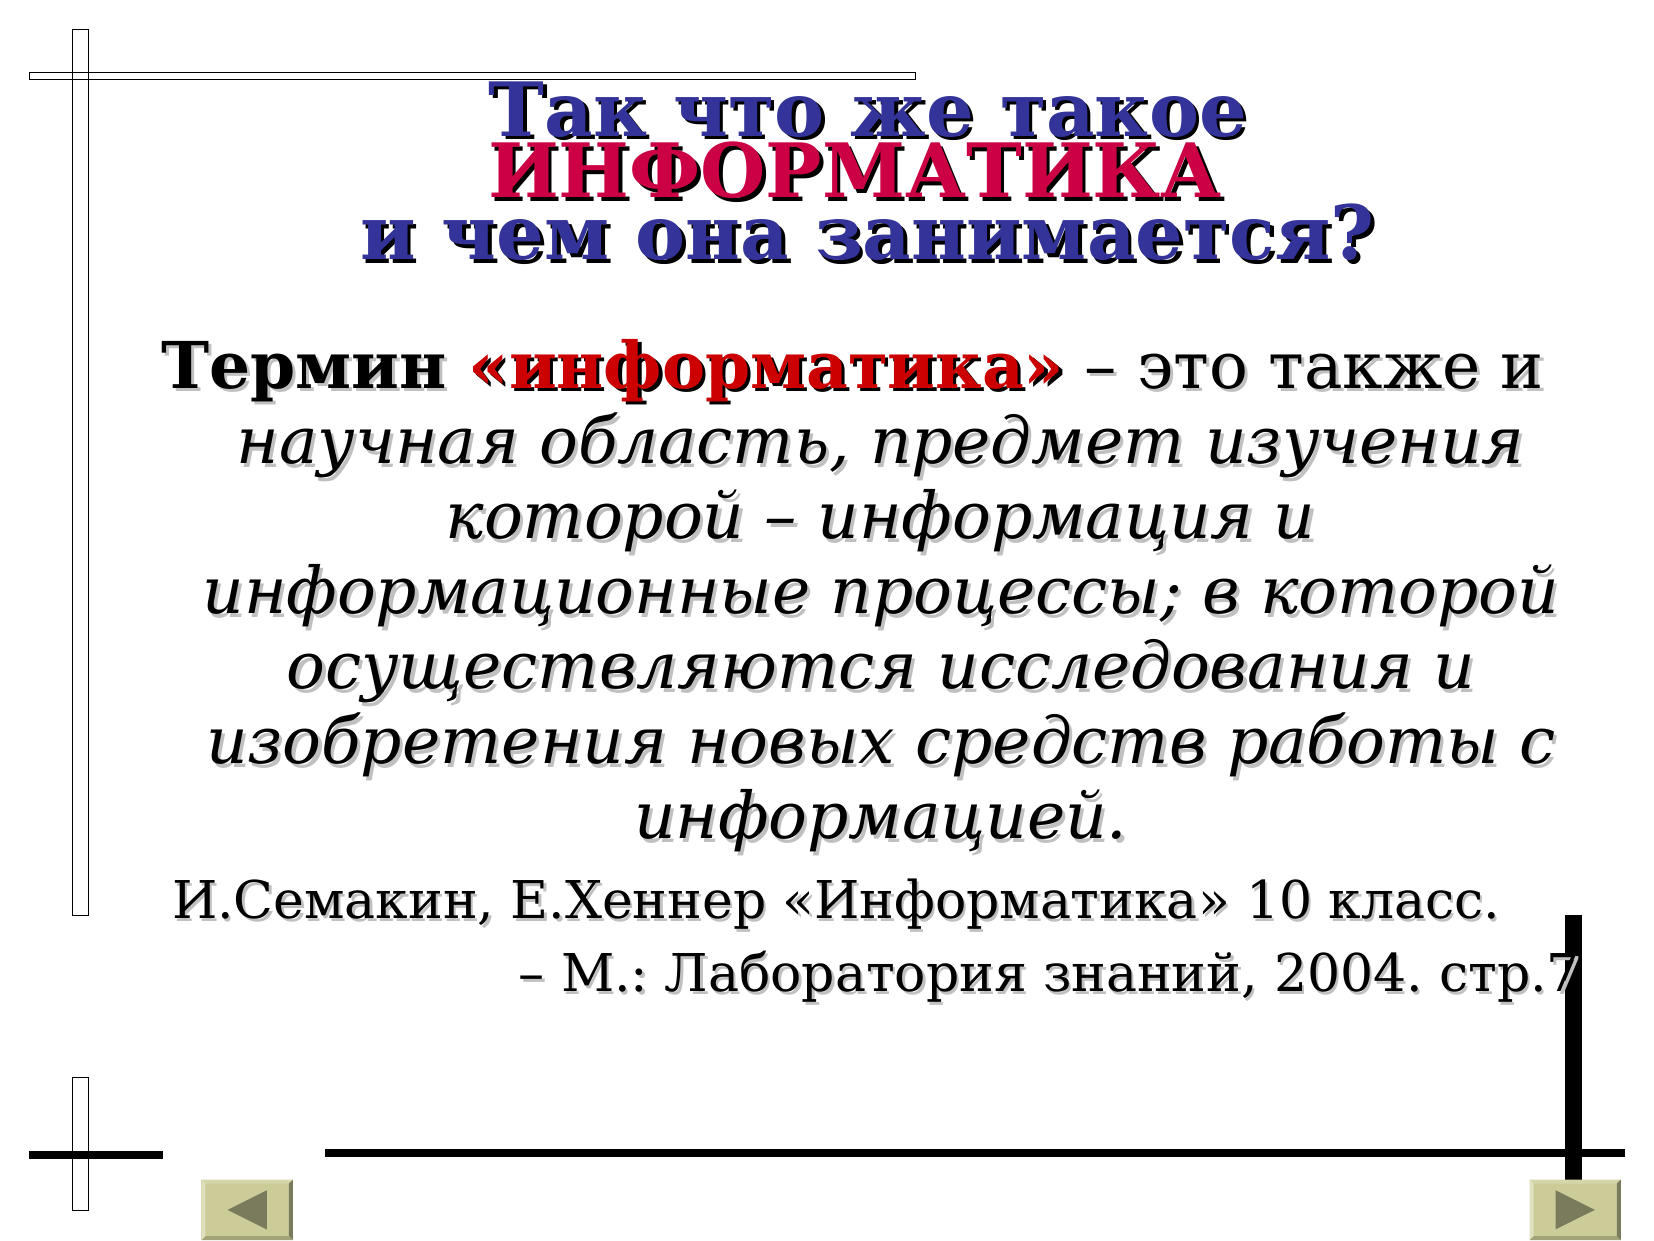

Так что же такое ИНФОРМАТИКА
и чем она занимается?
# Термин «информатика» – это также и научная область, предмет изучения которой – информация и информационные процессы; в которой осуществляются исследования и изобретения новых средств работы с информацией.
И.Семакин, Е.Хеннер «Информатика» 10 класс.
– М.: Лаборатория знаний, 2004. стр.7